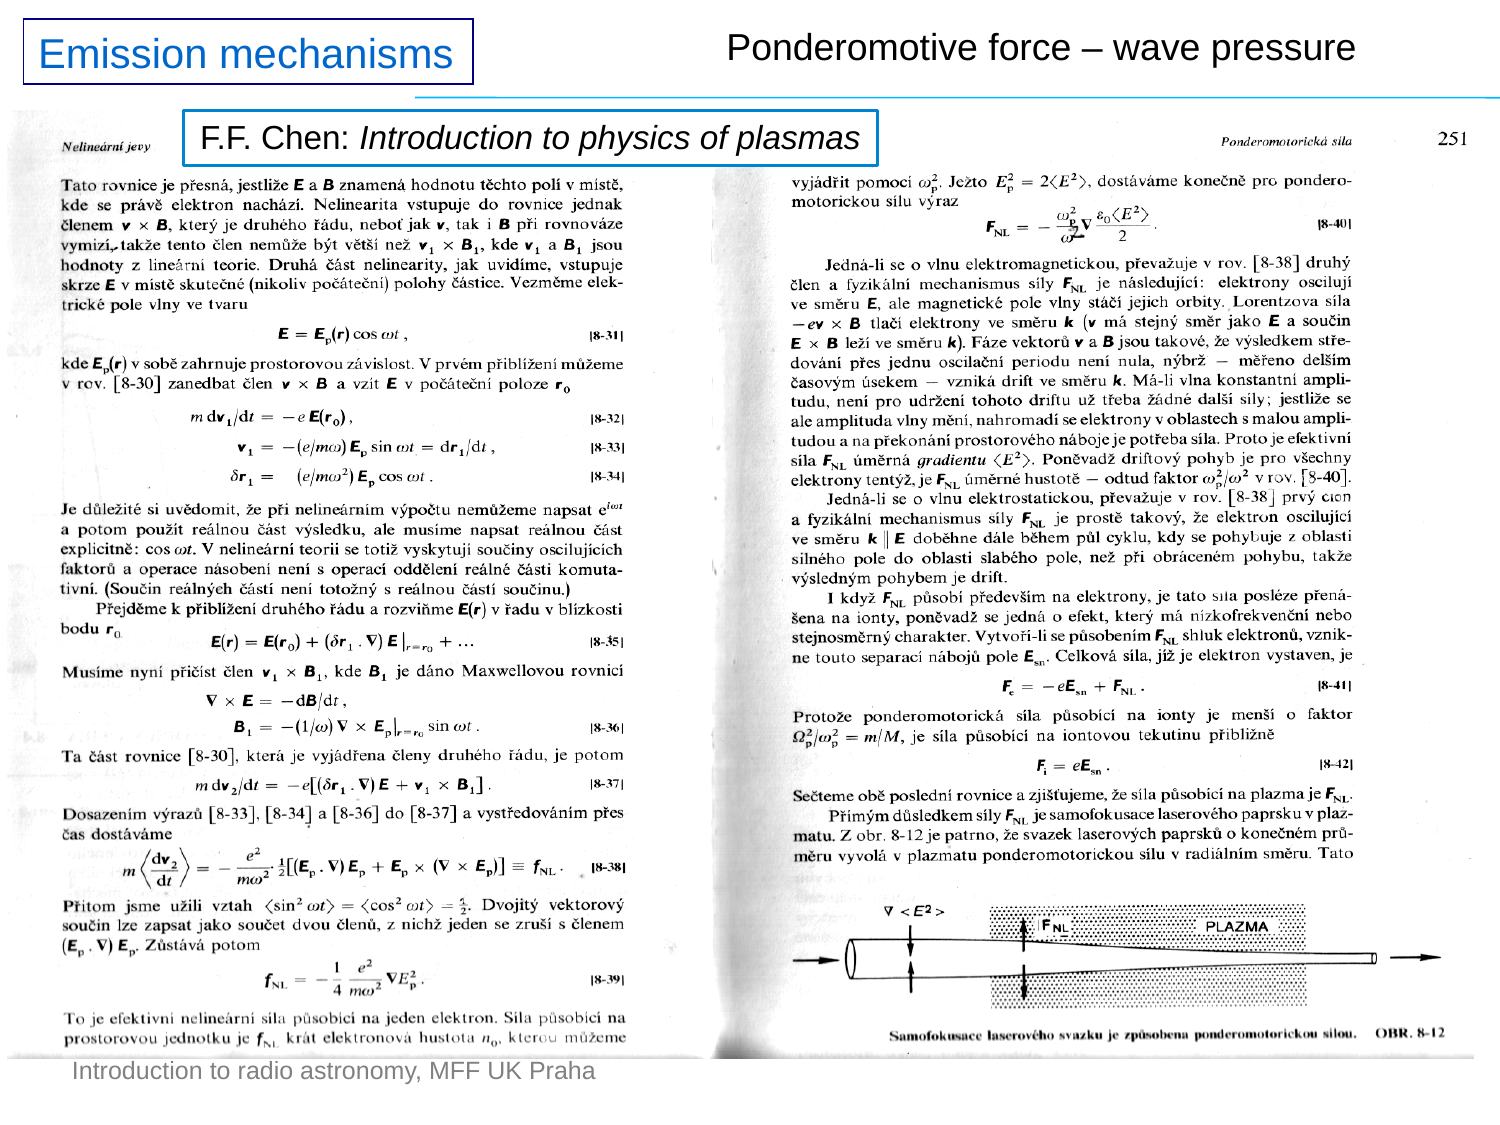

Ponderomotive force – wave pressure
Emission mechanisms
F.F. Chen: Introduction to physics of plasmas
Plasma radiation: Wave-mode transformation processes in strong-turbulence regime – Zakharov eqs.
Parametric decay
Introduction to radio astronomy